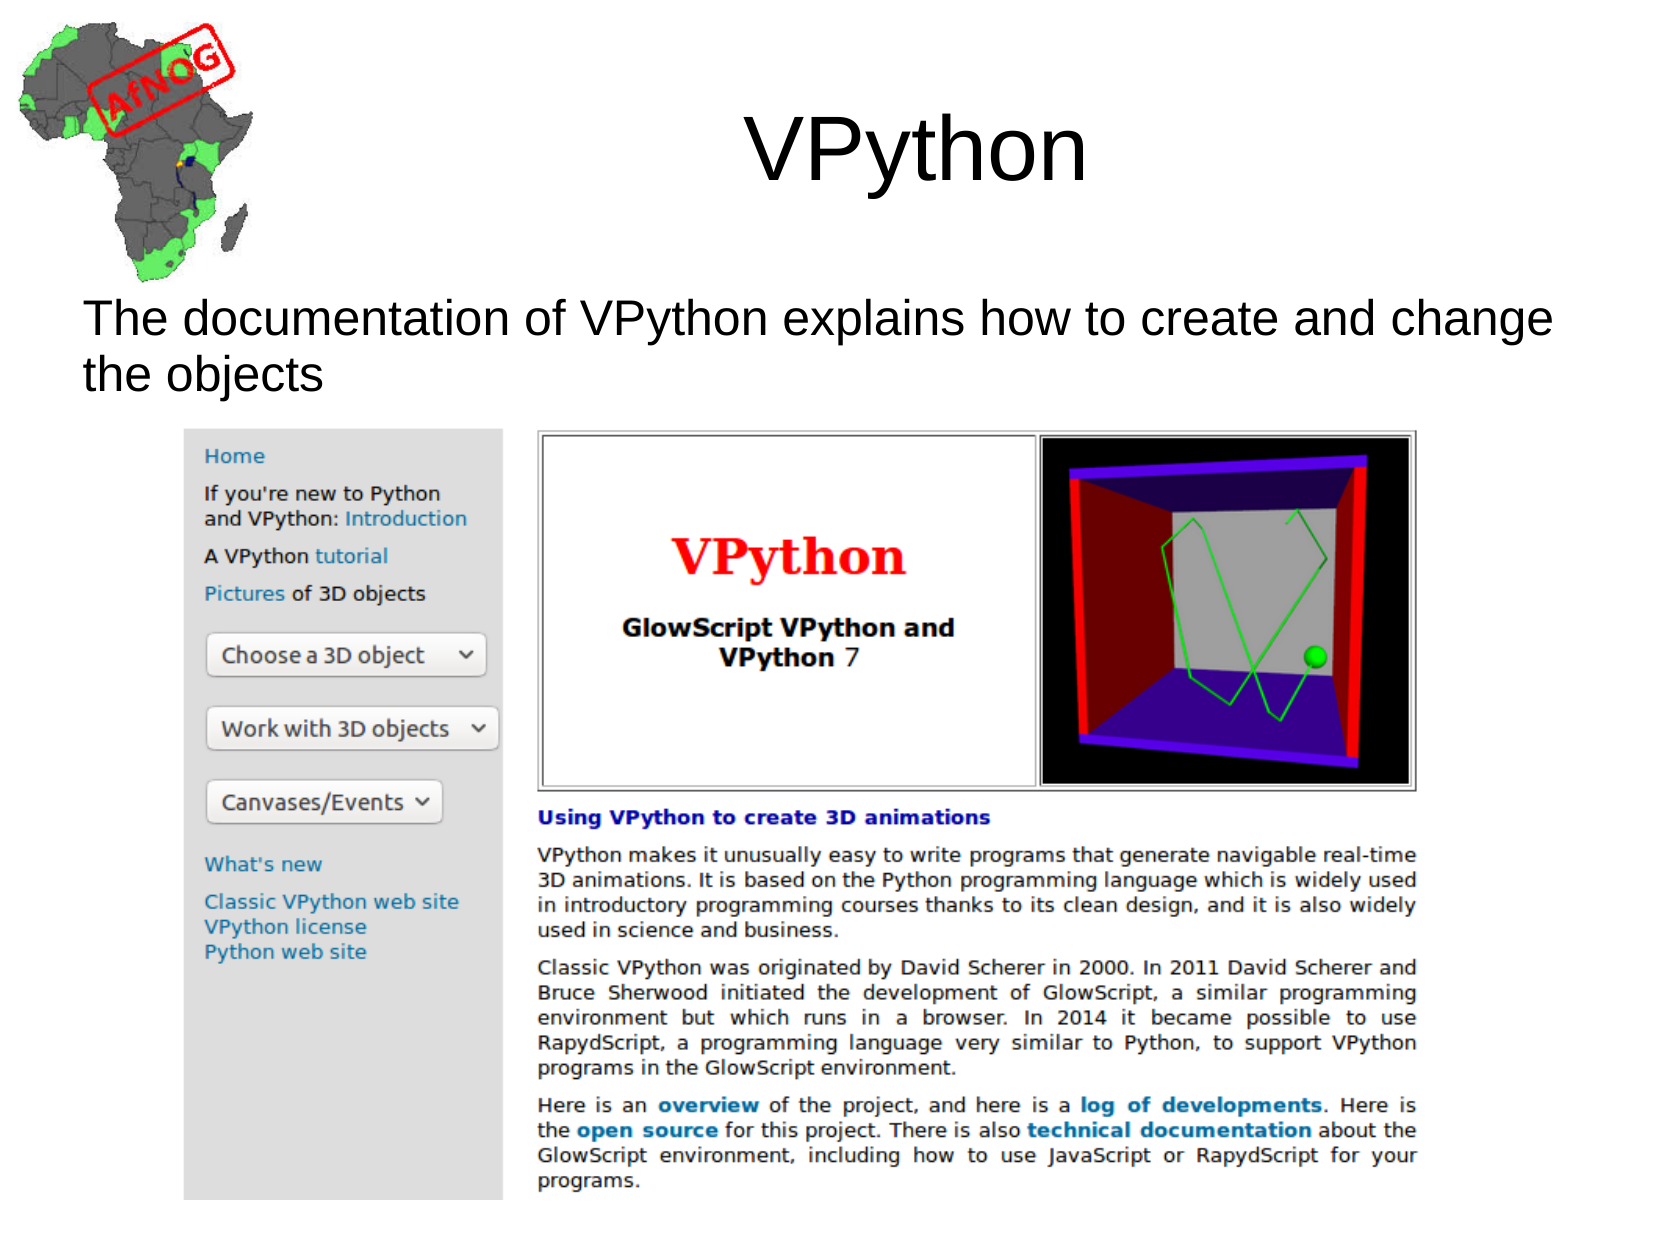

# VPython
The documentation of VPython explains how to create and change the objects